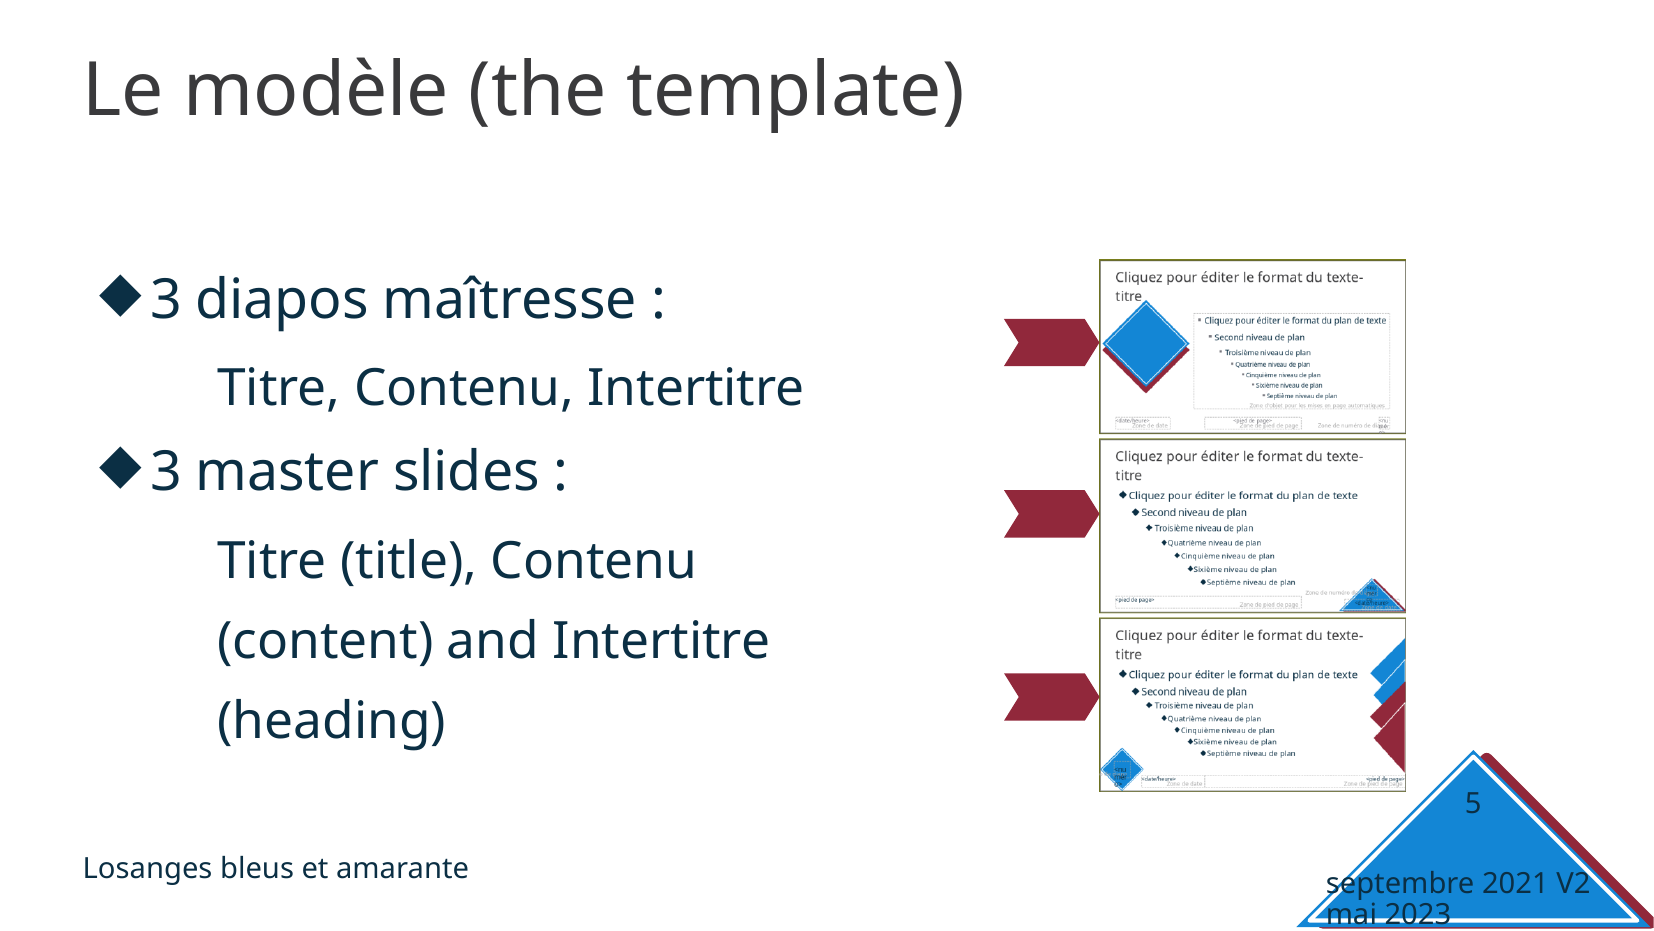

# Le modèle (the template)
3 diapos maîtresse :
Titre, Contenu, Intertitre
3 master slides :
Titre (title), Contenu (content) and Intertitre (heading)
5
Losanges bleus et amarante
septembre 2021 V2 mai 2023